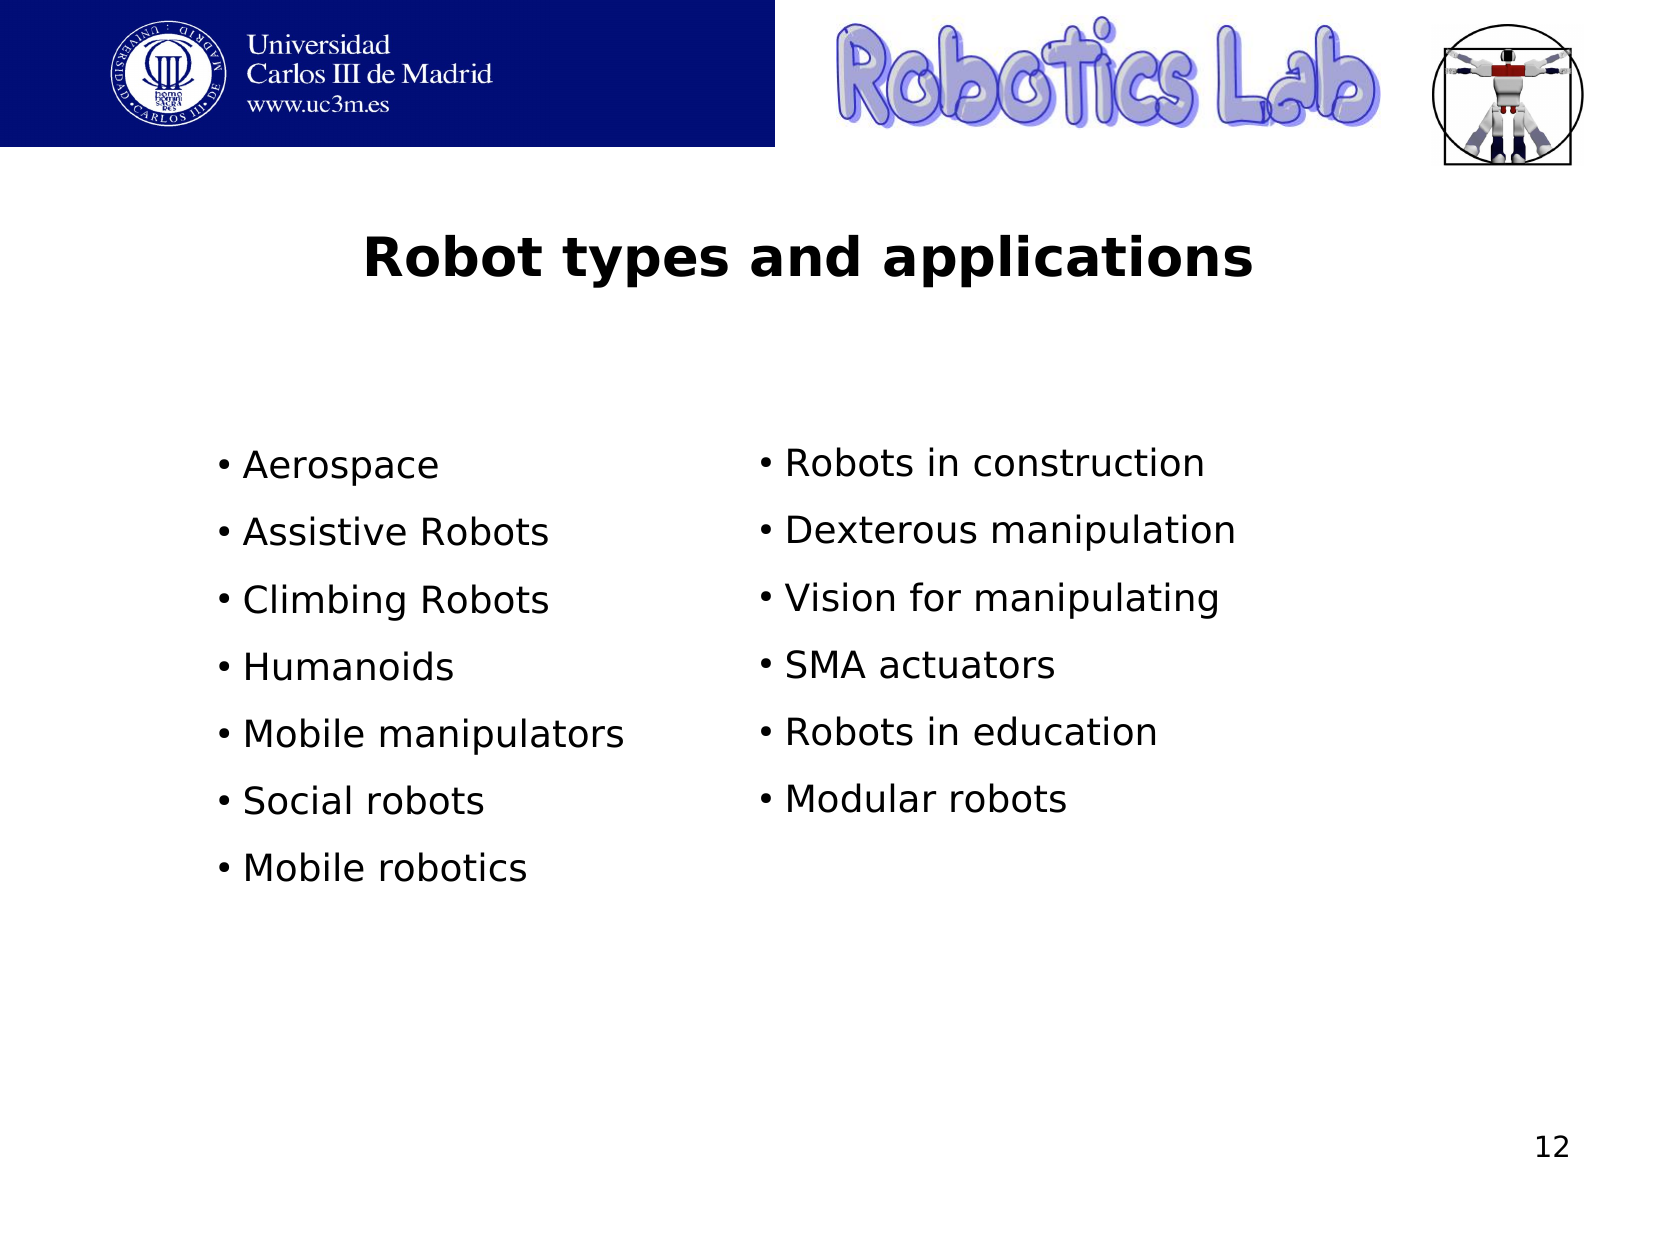

# Estructura Interdisciplinar e Internacional
 Robot types and applications
 Robots in construction
 Dexterous manipulation
 Vision for manipulating
 SMA actuators
 Robots in education
 Modular robots
 Aerospace
 Assistive Robots
 Climbing Robots
 Humanoids
 Mobile manipulators
 Social robots
 Mobile robotics
12